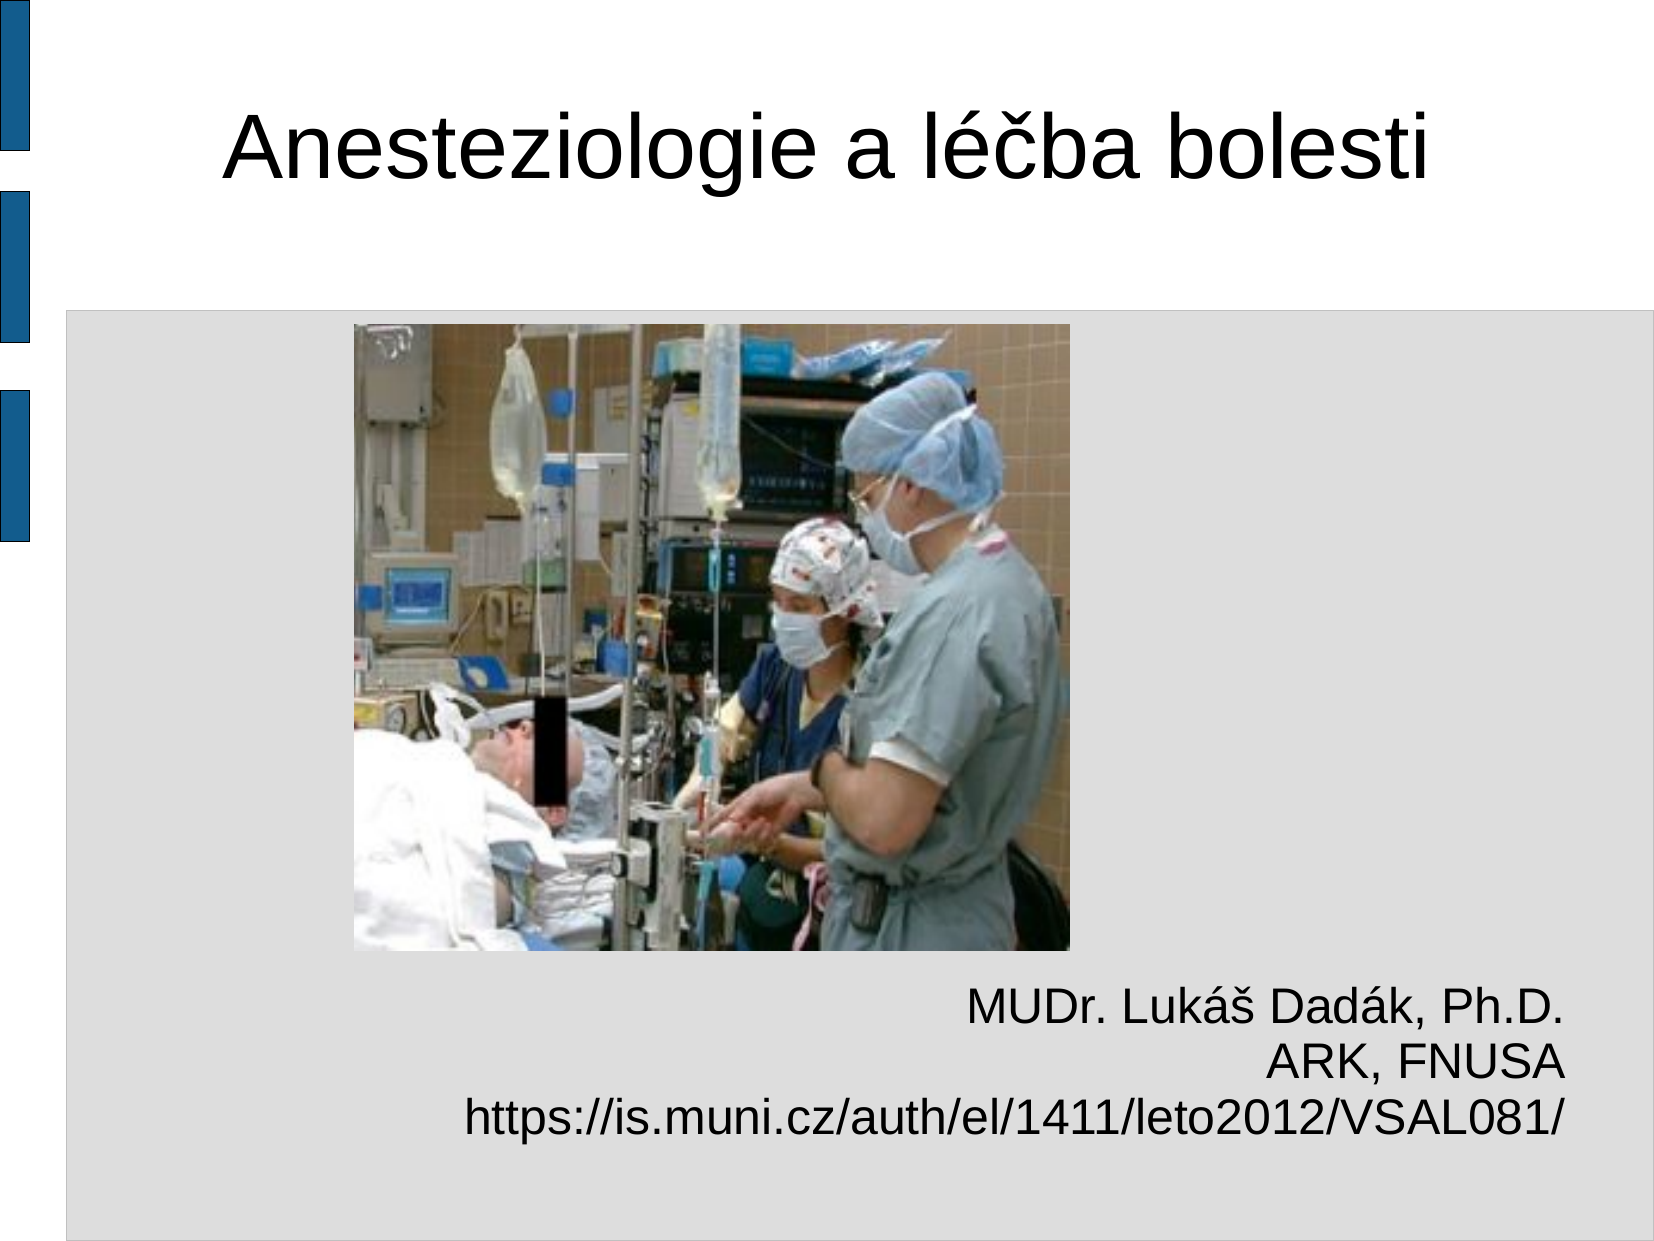

# Anesteziologie a léčba bolesti
MUDr. Lukáš Dadák, Ph.D.
ARK, FNUSA
https://is.muni.cz/auth/el/1411/leto2012/VSAL081/